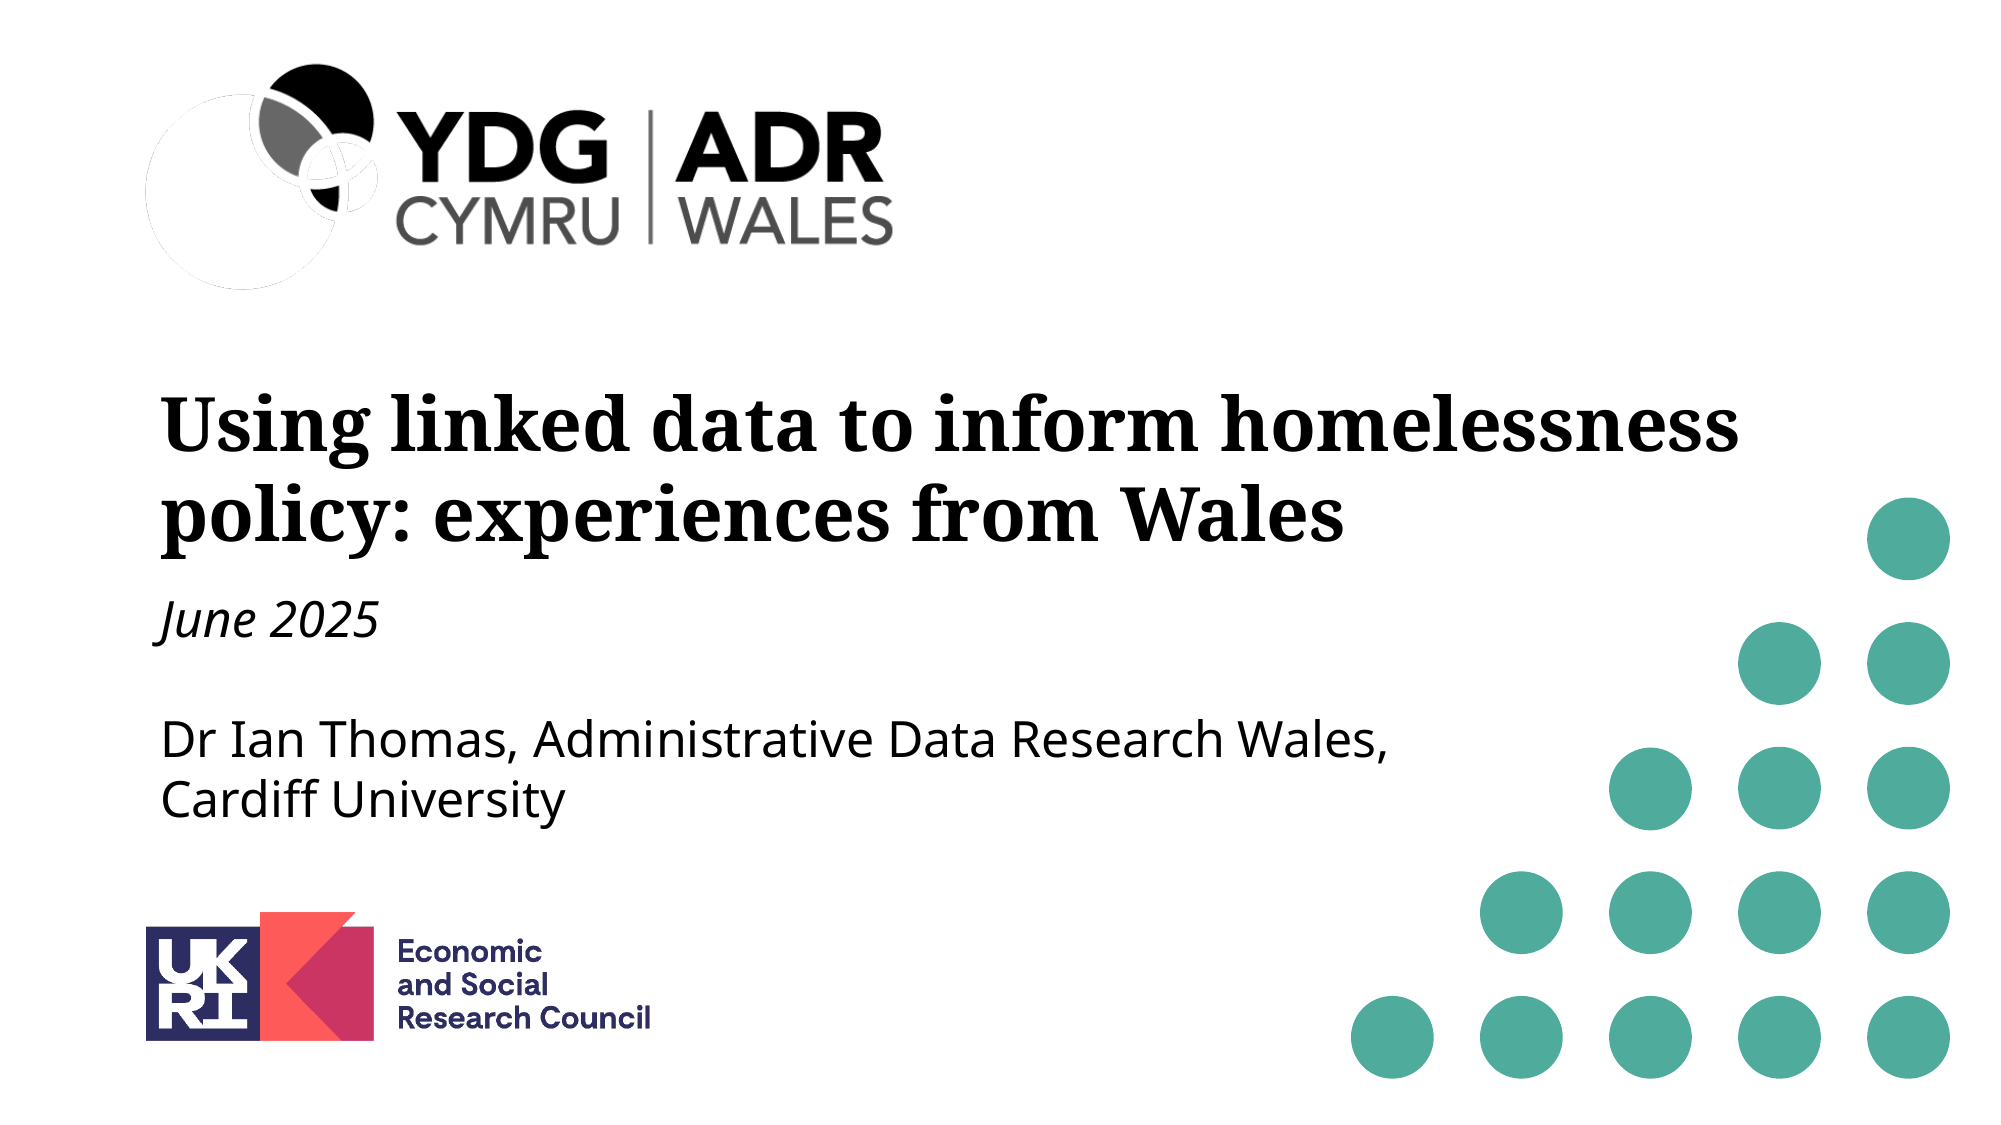

Using linked data to inform homelessness policy: experiences from Wales
June 2025
Dr Ian Thomas, Administrative Data Research Wales, Cardiff University